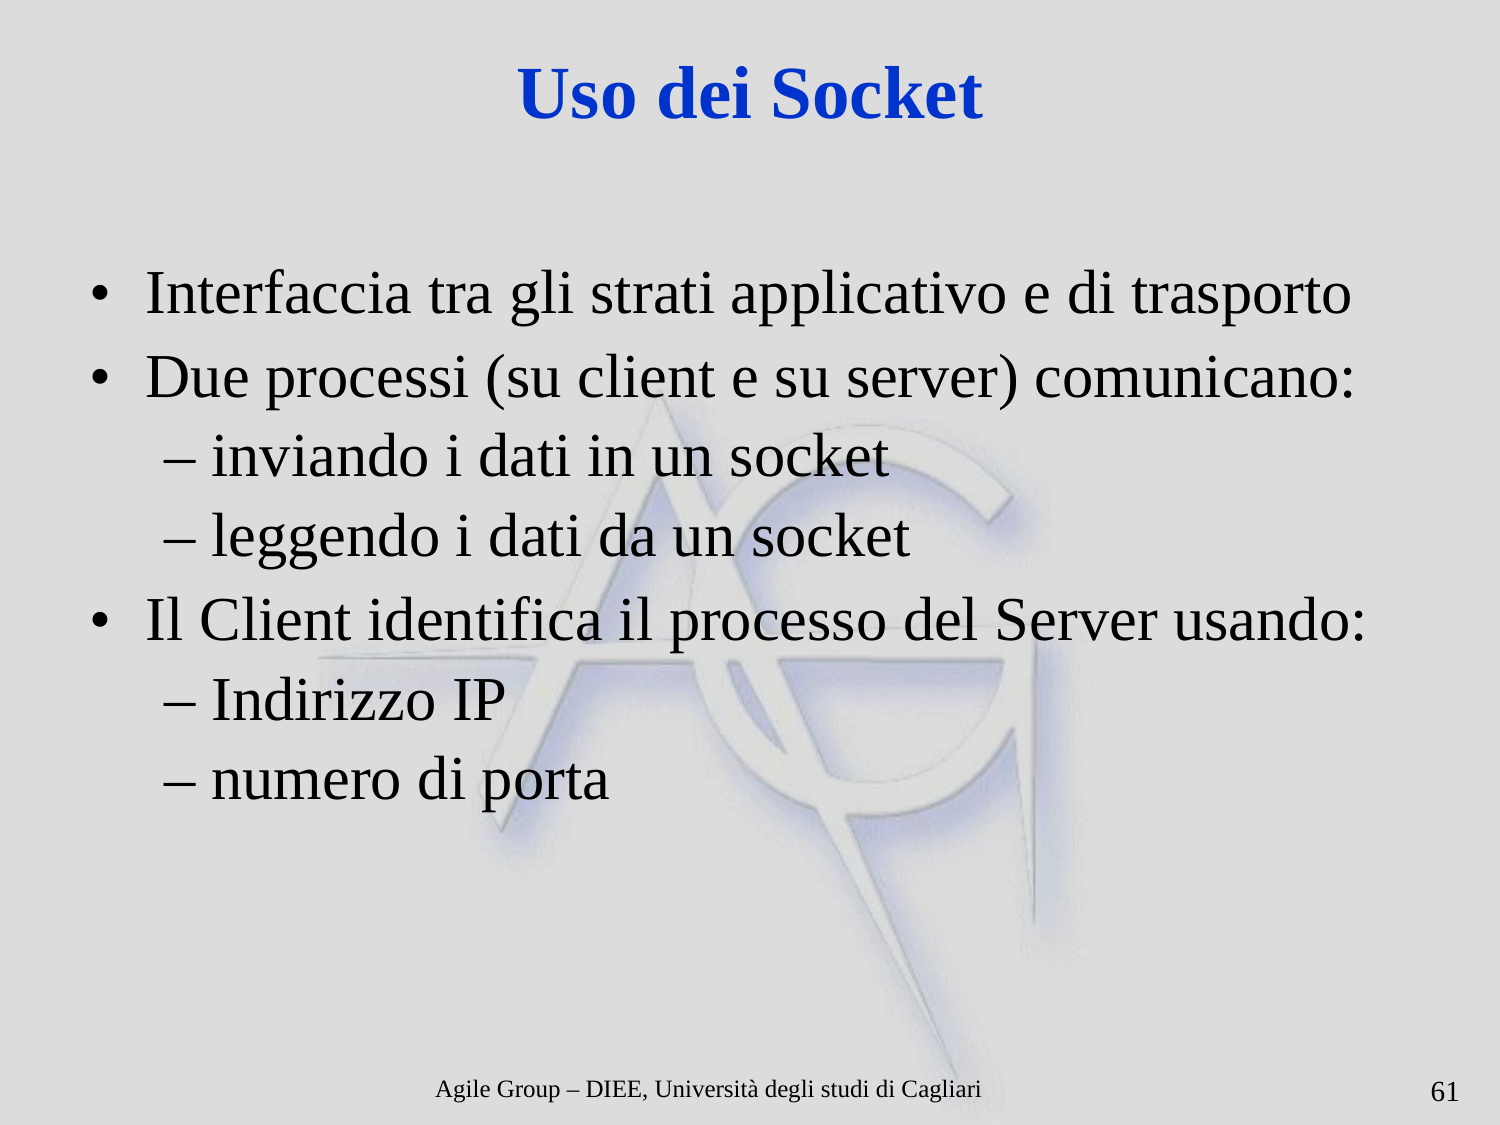

# Uso dei Socket
Interfaccia tra gli strati applicativo e di trasporto
Due processi (su client e su server) comunicano:
inviando i dati in un socket
leggendo i dati da un socket
Il Client identifica il processo del Server usando:
Indirizzo IP
numero di porta
61